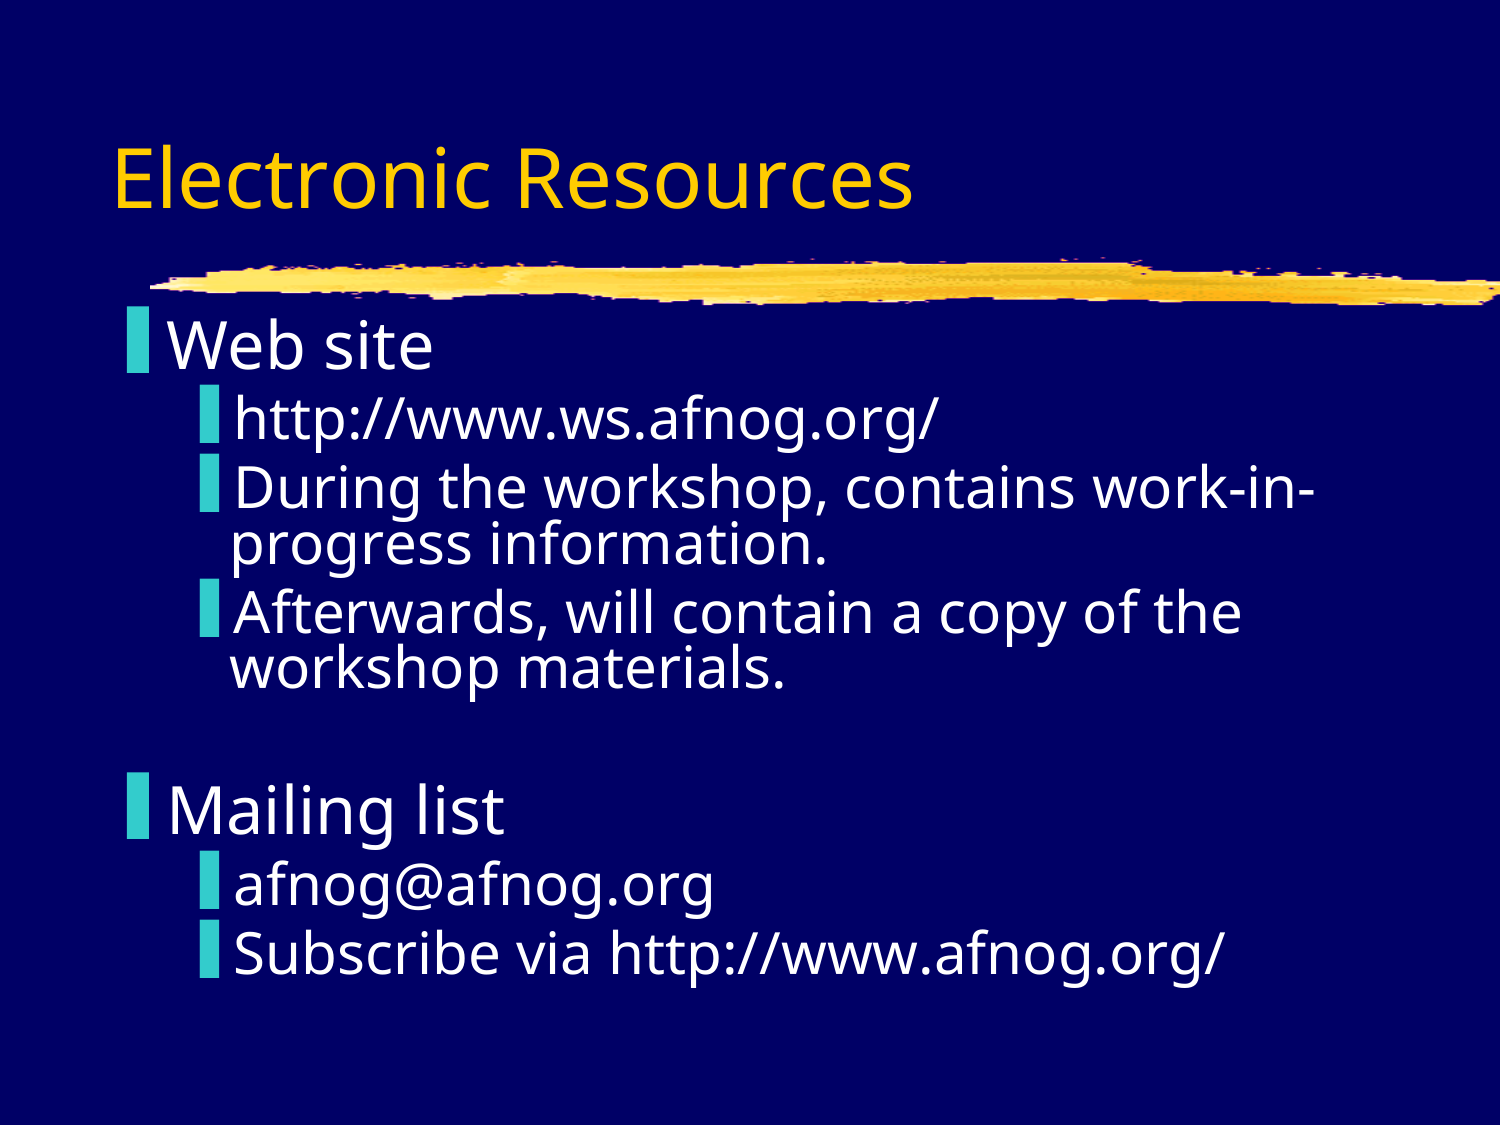

Electronic Resources
# Web site
http://www.ws.afnog.org/
During the workshop, contains work-in-progress information.
Afterwards, will contain a copy of the workshop materials.
Mailing list
afnog@afnog.org
Subscribe via http://www.afnog.org/